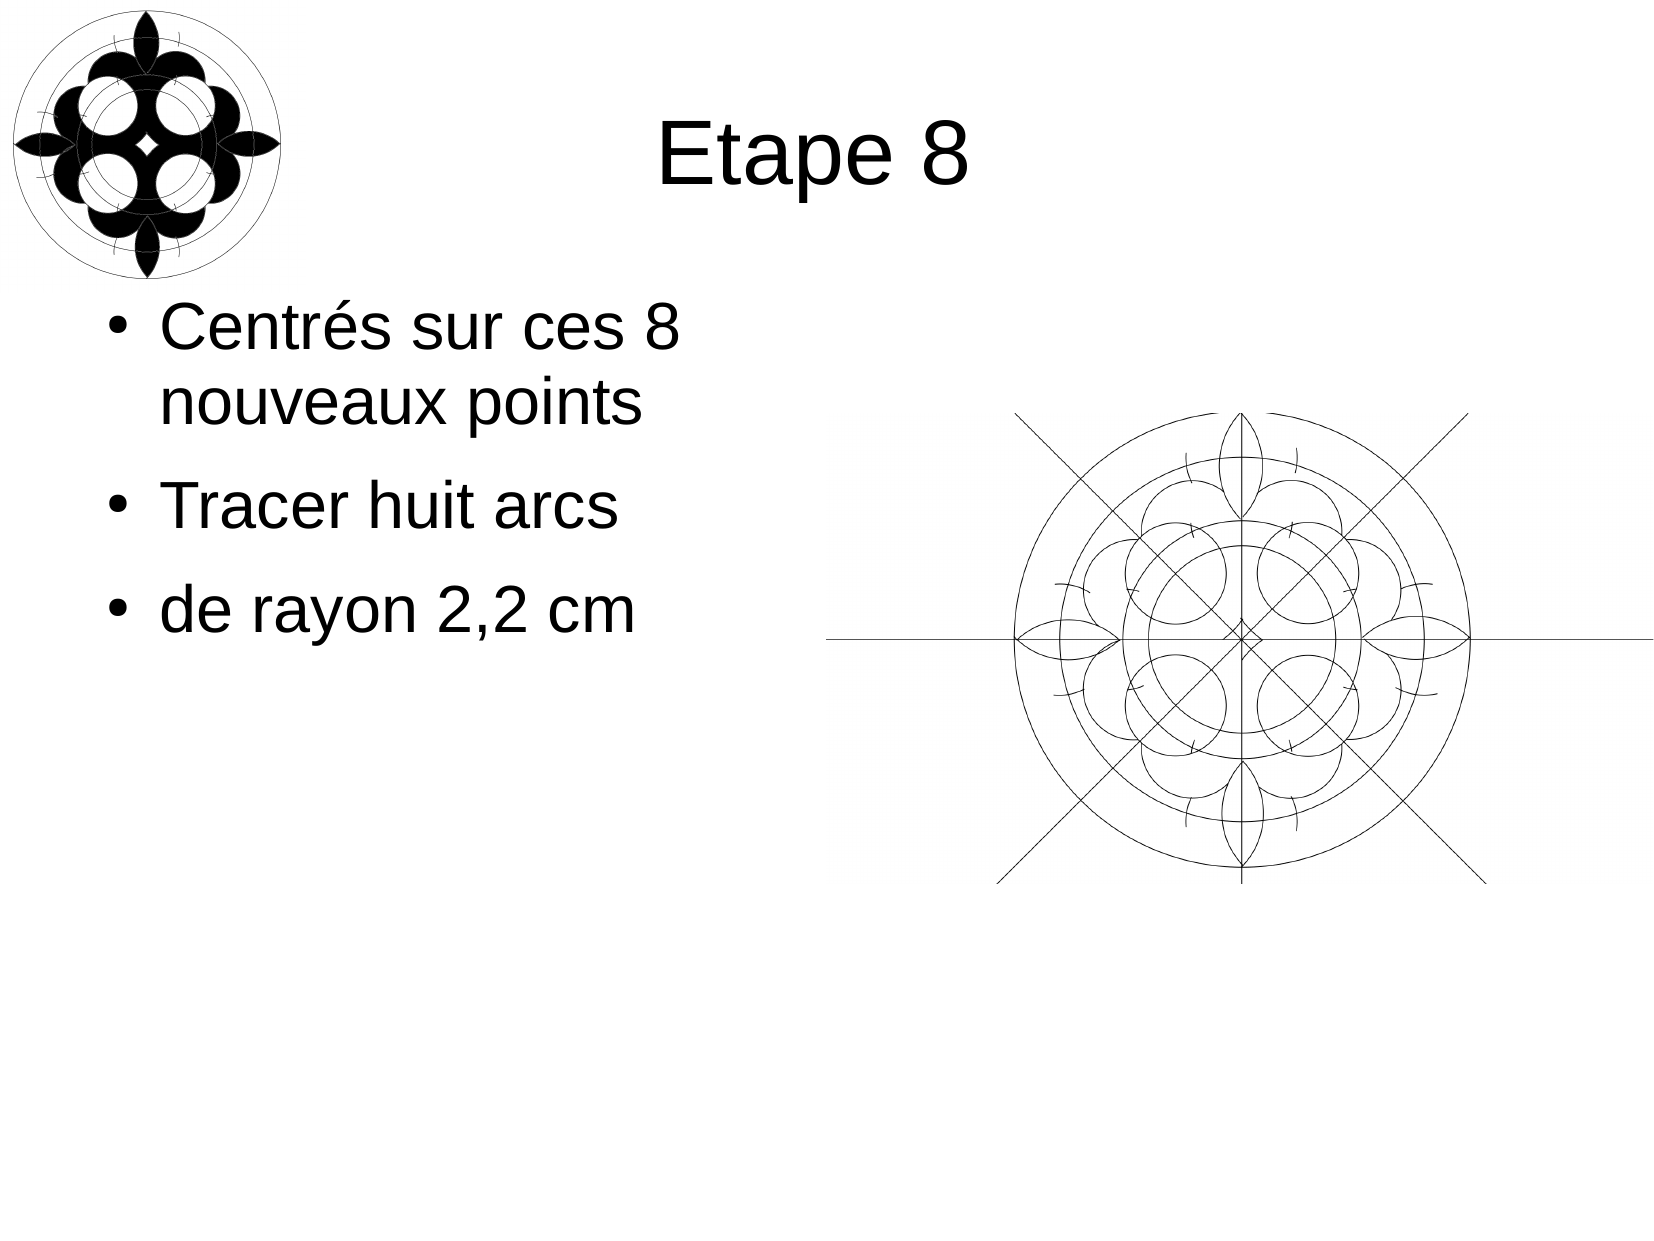

# Etape 8
Centrés sur ces 8 nouveaux points
Tracer huit arcs
de rayon 2,2 cm